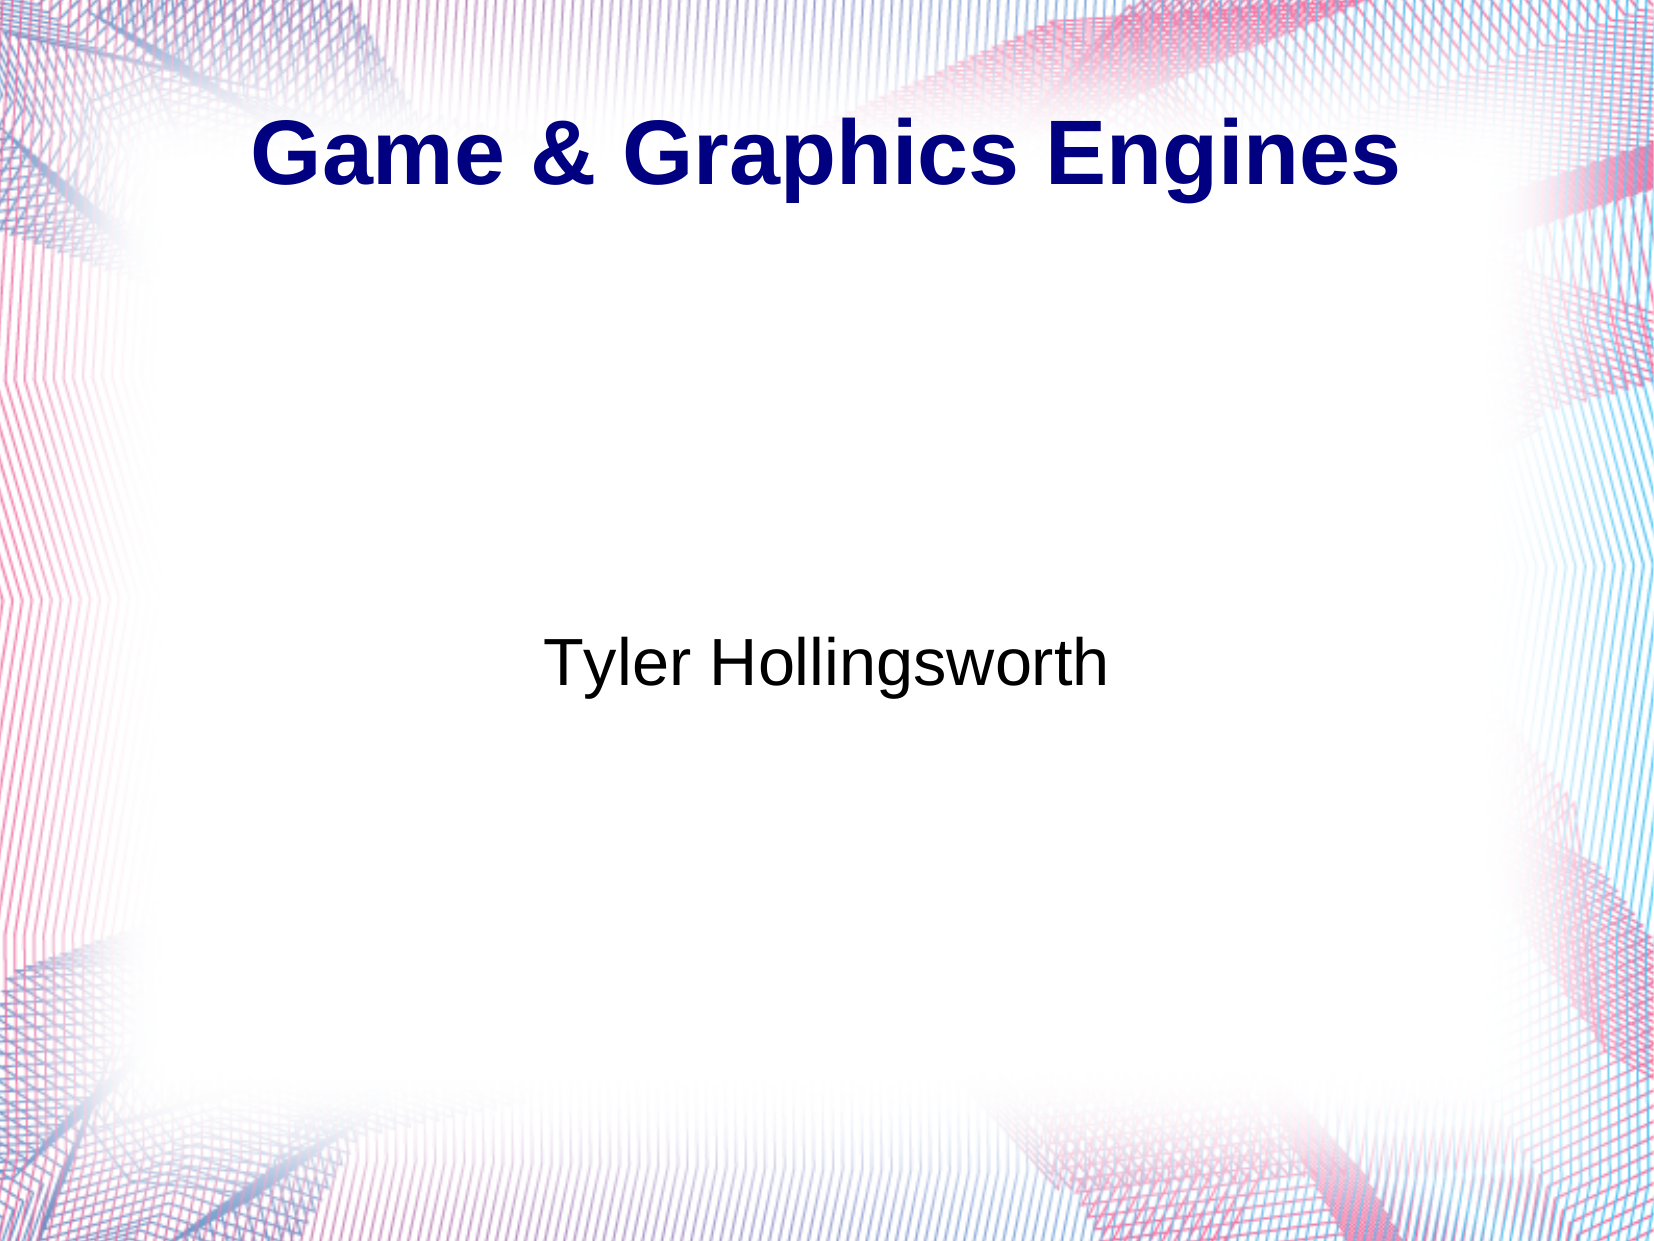

# Game & Graphics Engines
Tyler Hollingsworth